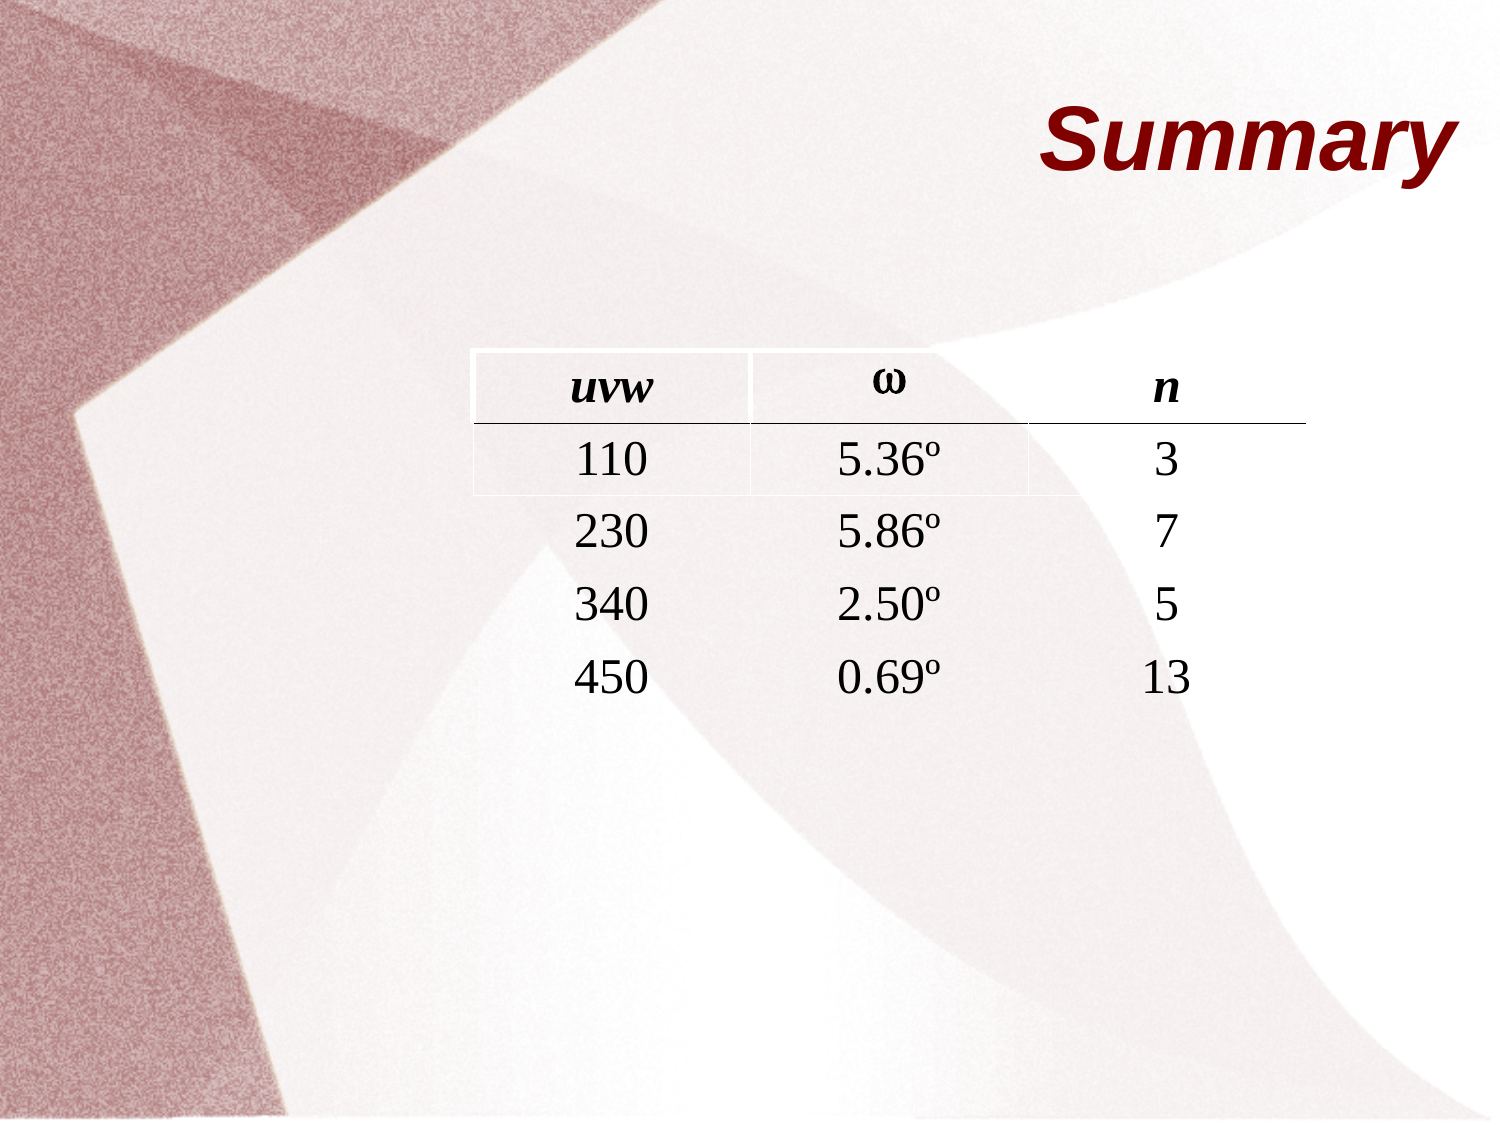

# Summary
| uvw | w | n |
| --- | --- | --- |
| 110 | 5.36º | 3 |
| 230 | 5.86º | 7 |
| 340 | 2.50º | 5 |
| 450 | 0.69º | 13 |